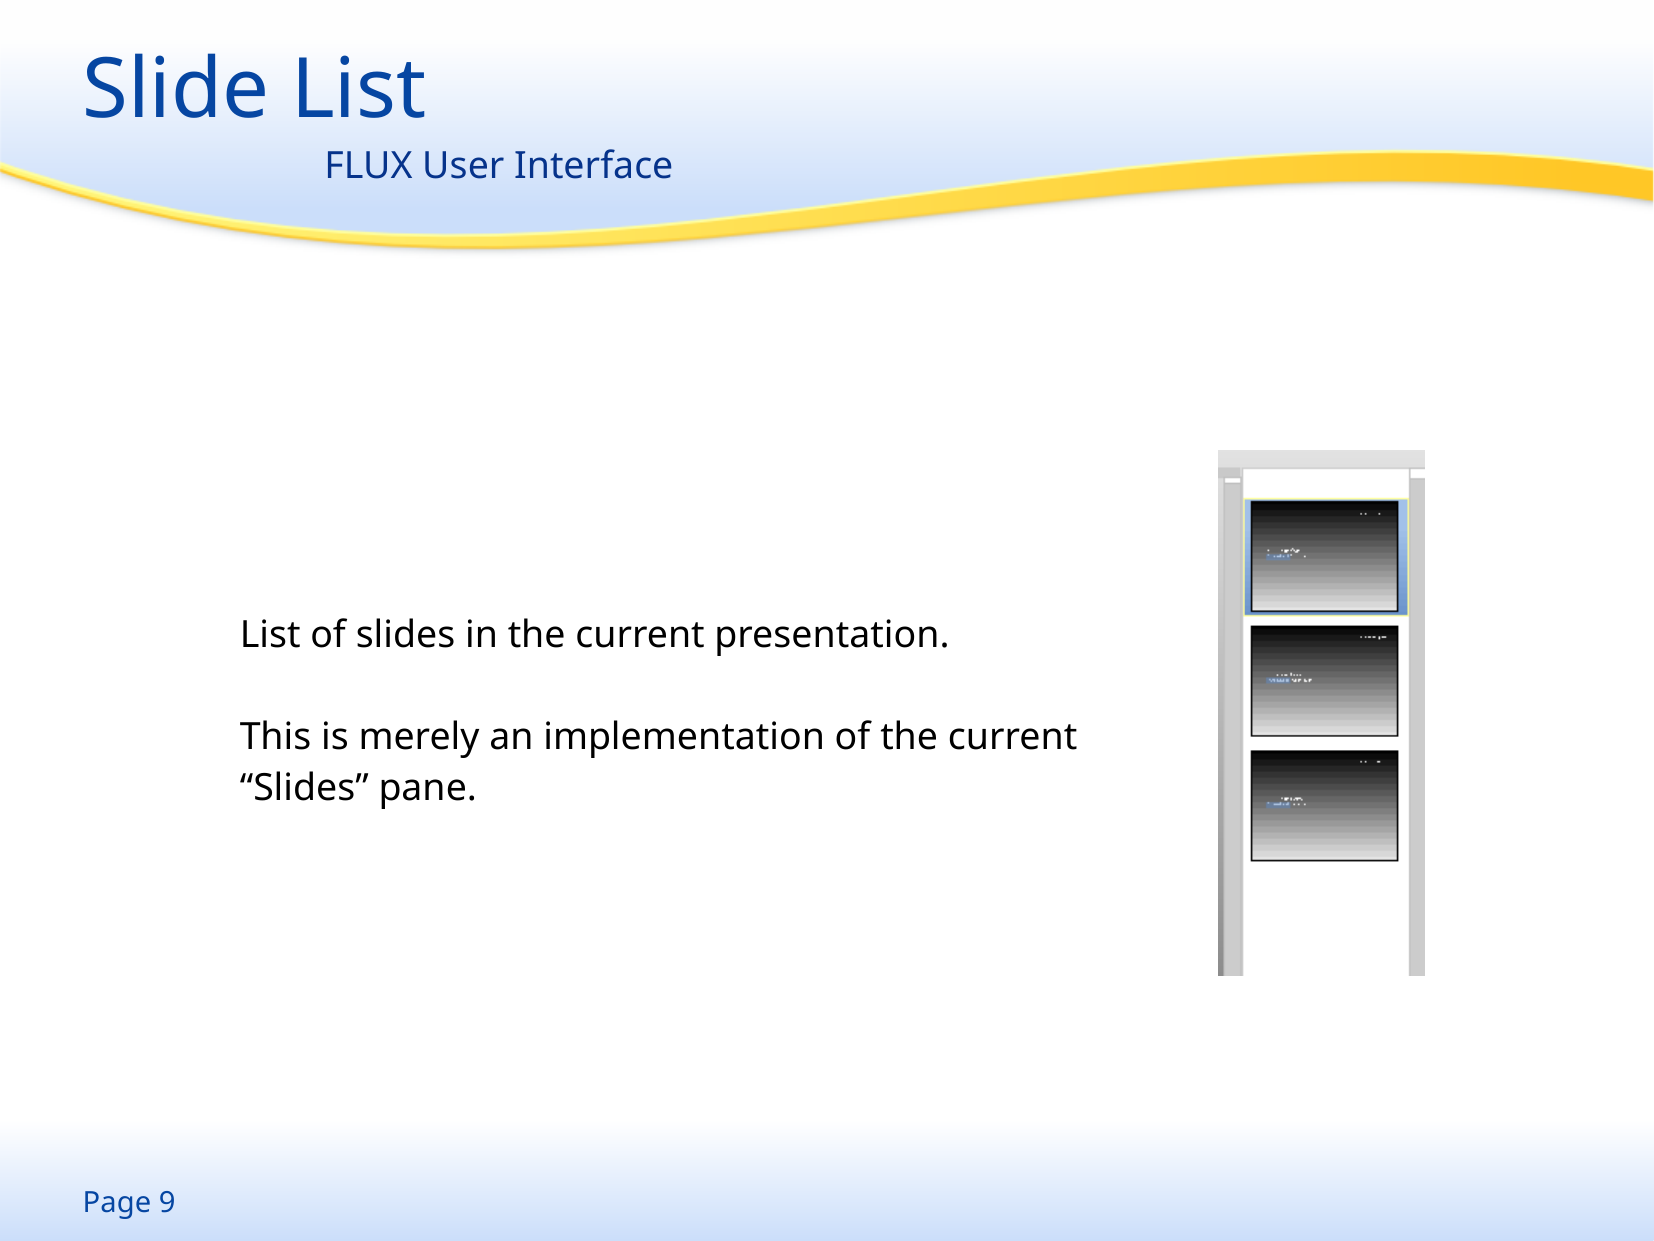

# Slide List
FLUX User Interface
List of slides in the current presentation.
This is merely an implementation of the current “Slides” pane.
9